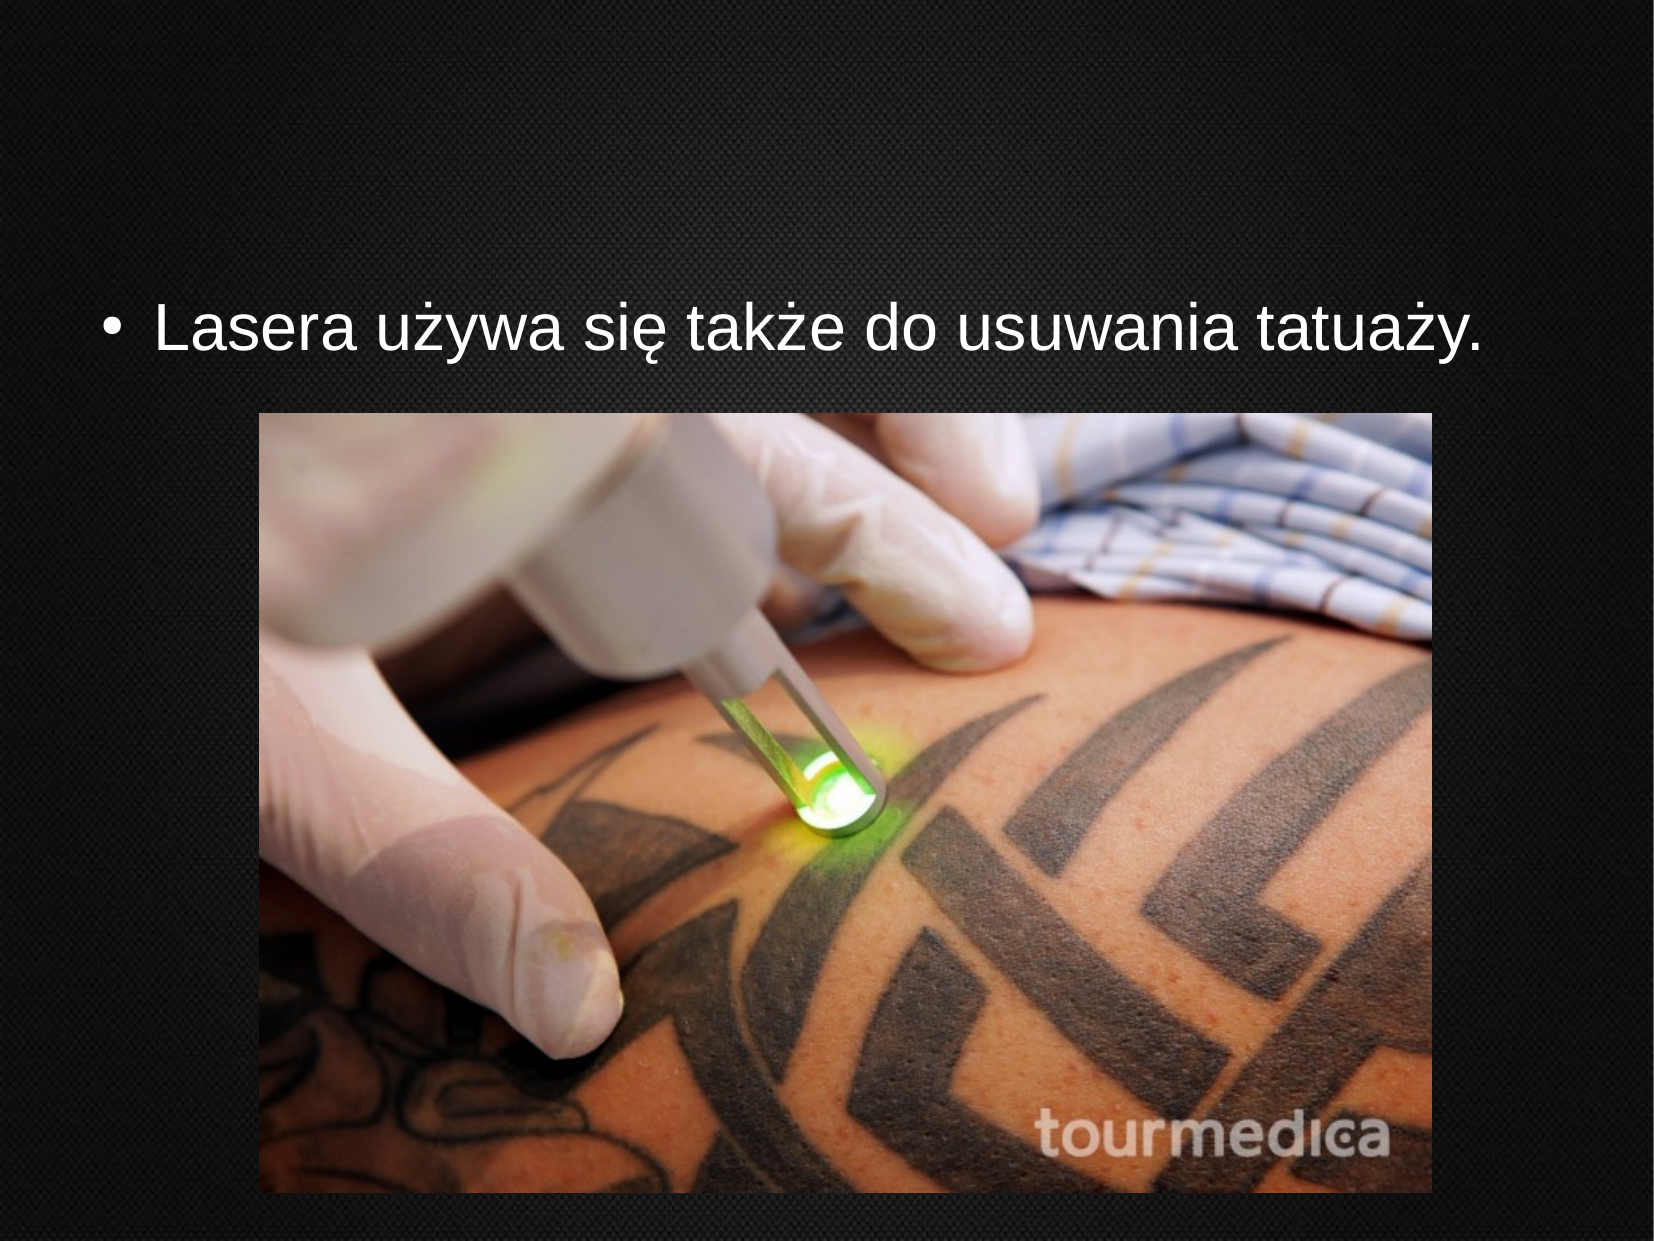

# Lasera używa się także do usuwania tatuaży.